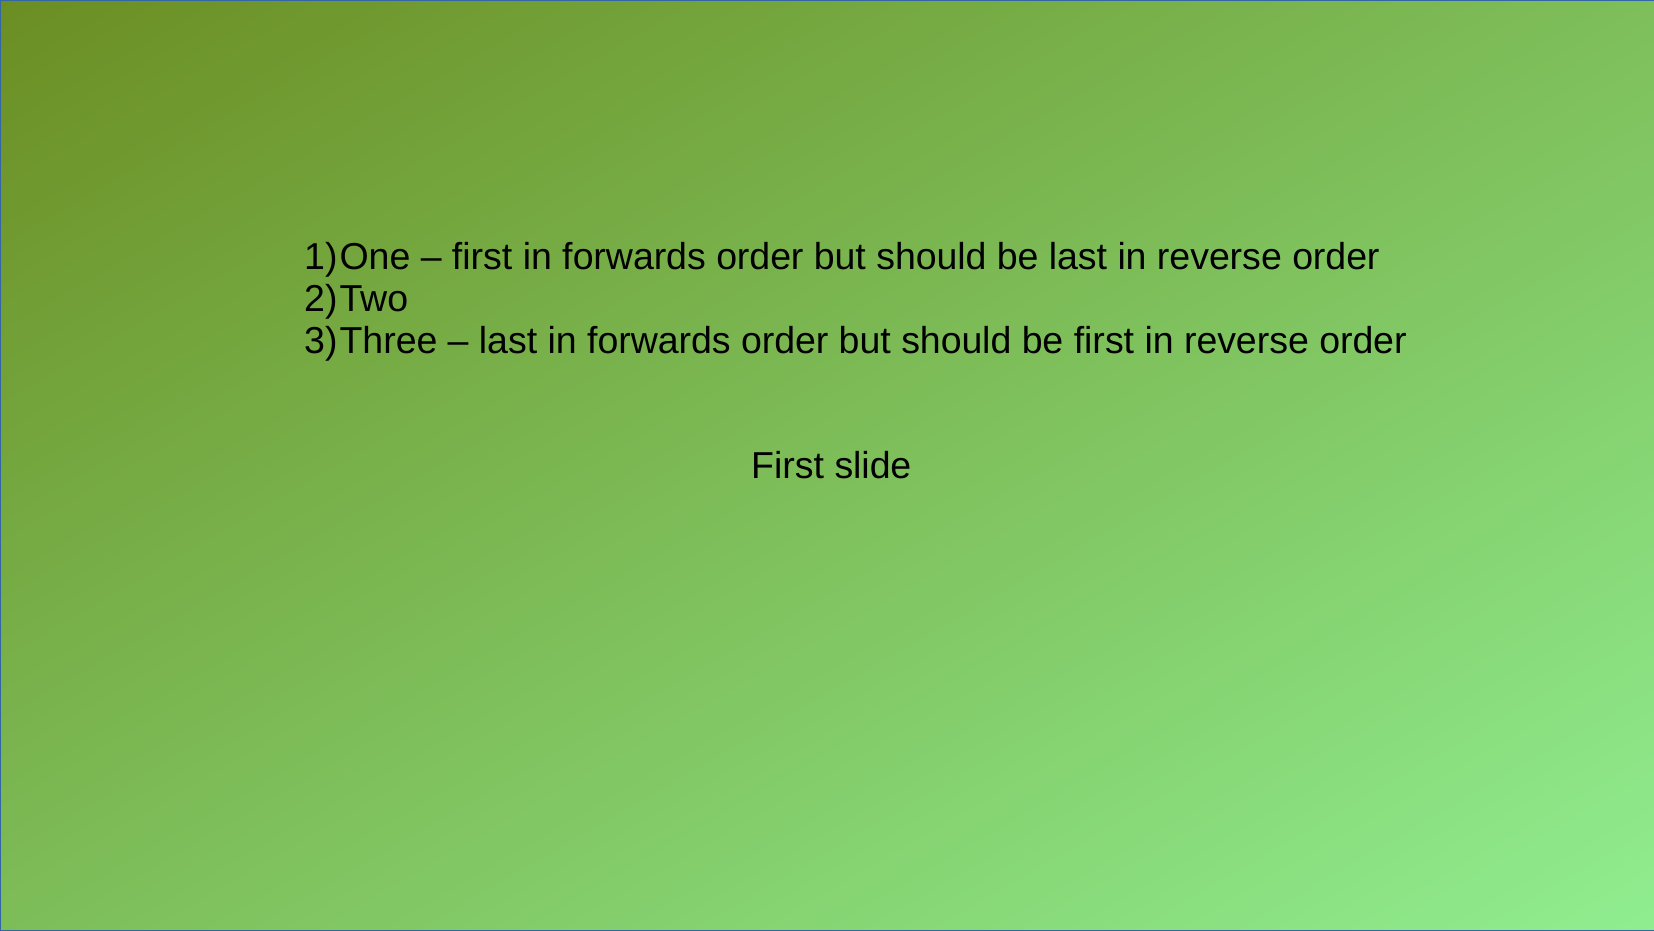

First slide
#
One – first in forwards order but should be last in reverse order
Two
Three – last in forwards order but should be first in reverse order